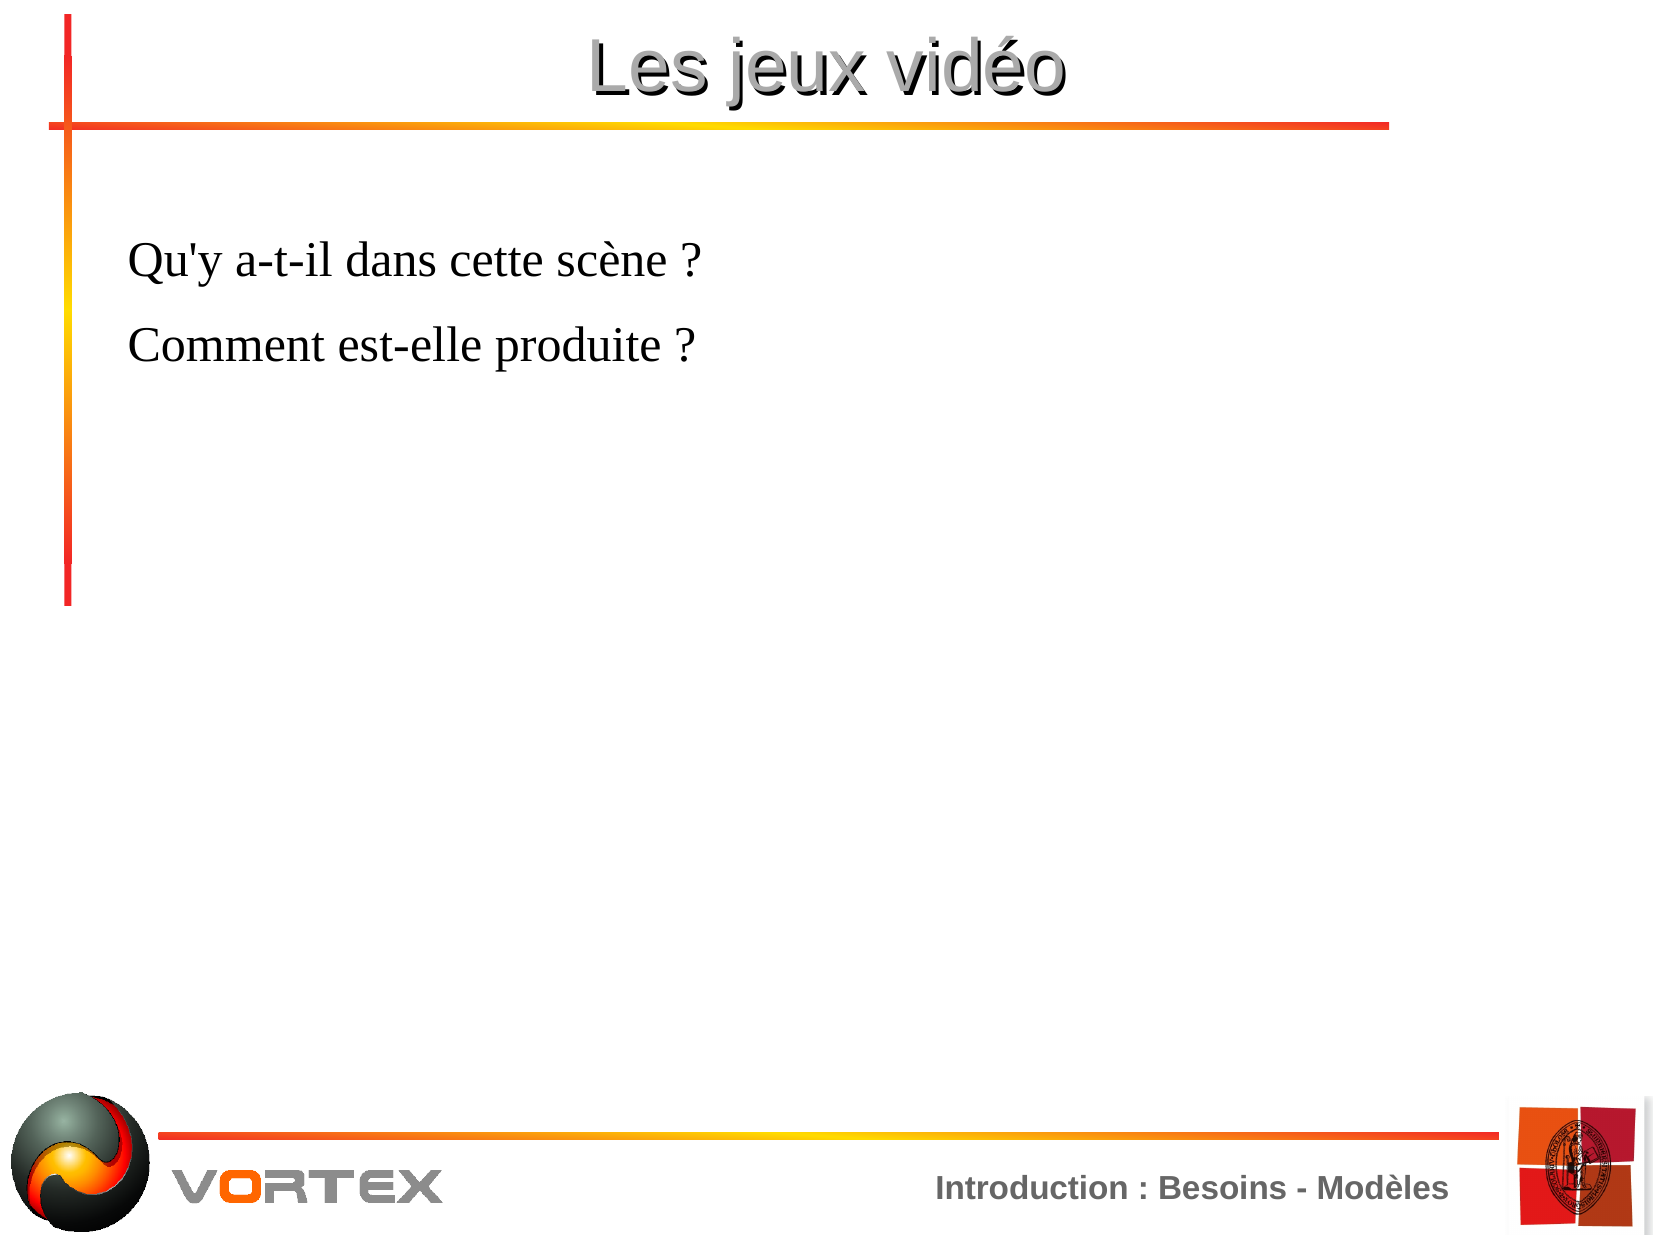

# Les jeux vidéo
Qu'y a-t-il dans cette scène ?
Comment est-elle produite ?